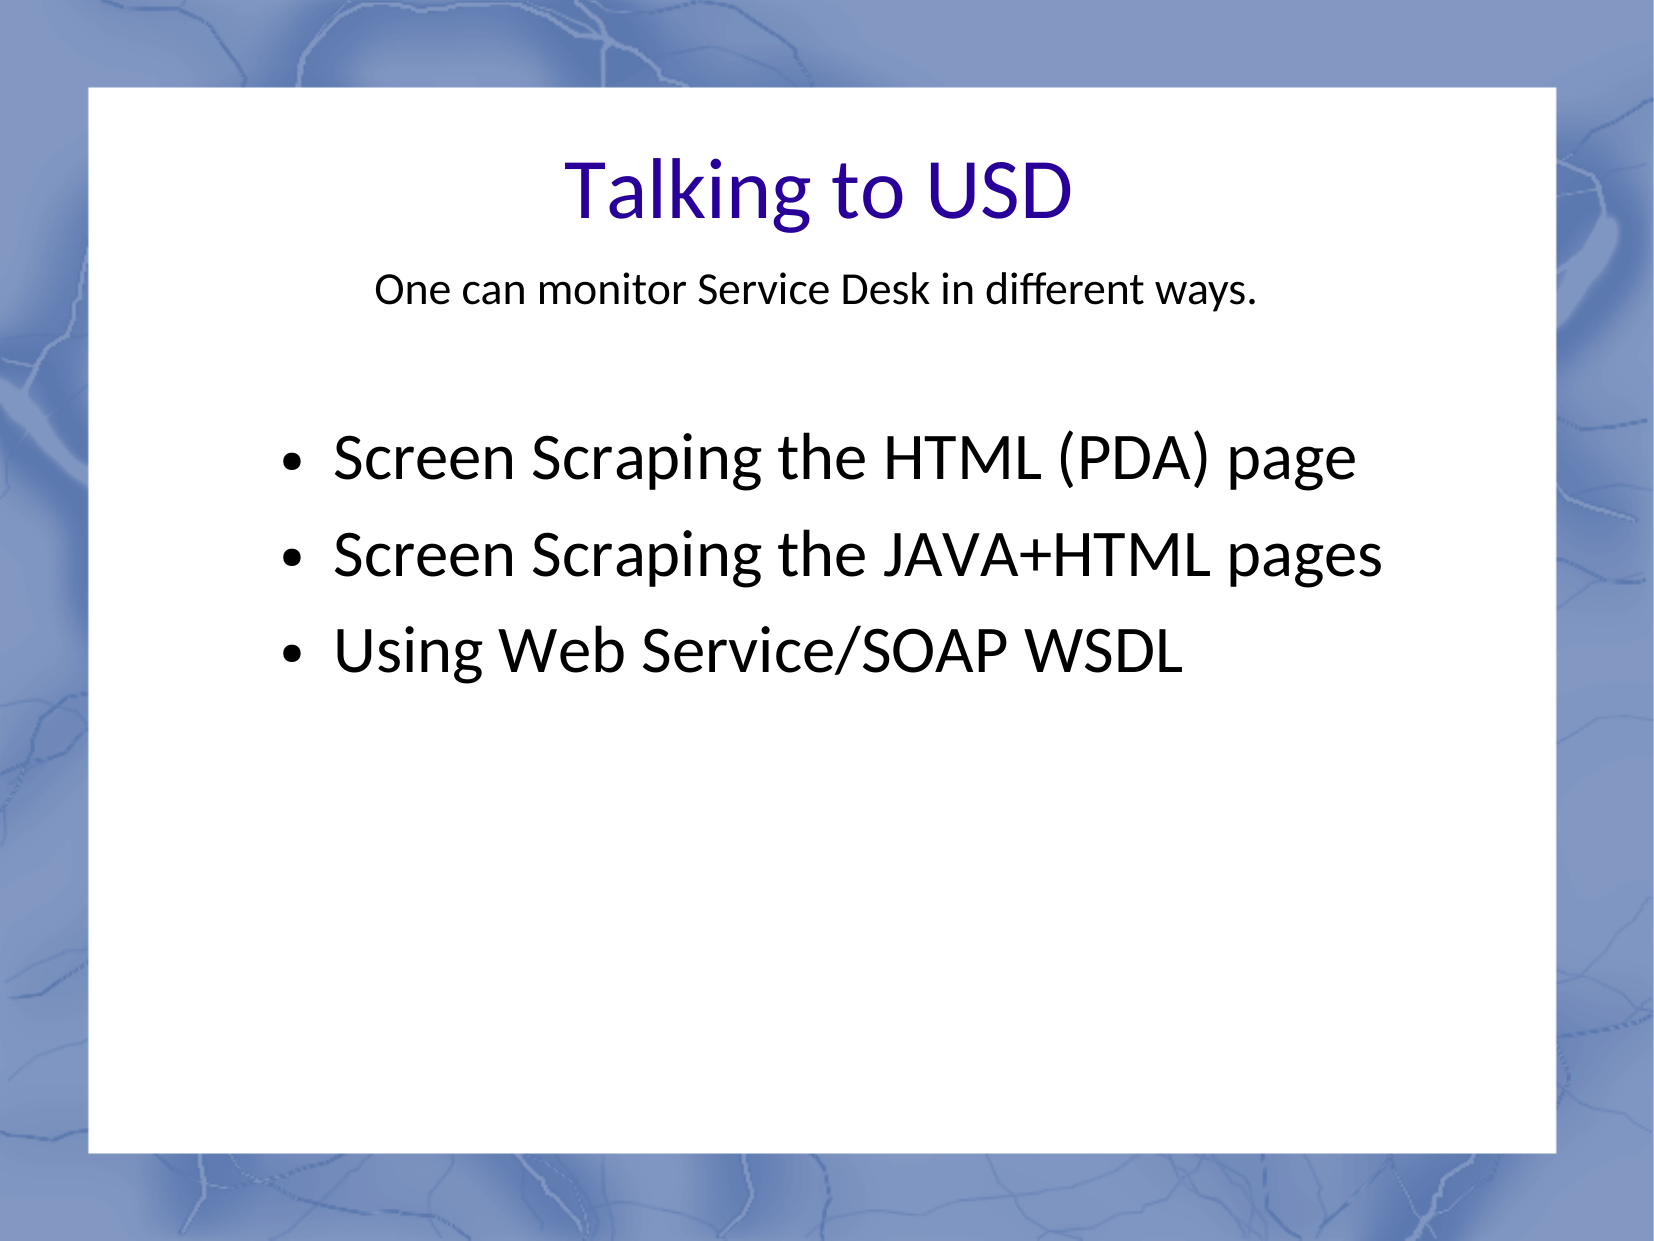

# Talking to USD
One can monitor Service Desk in different ways.
Screen Scraping the HTML (PDA) page
Screen Scraping the JAVA+HTML pages
Using Web Service/SOAP WSDL